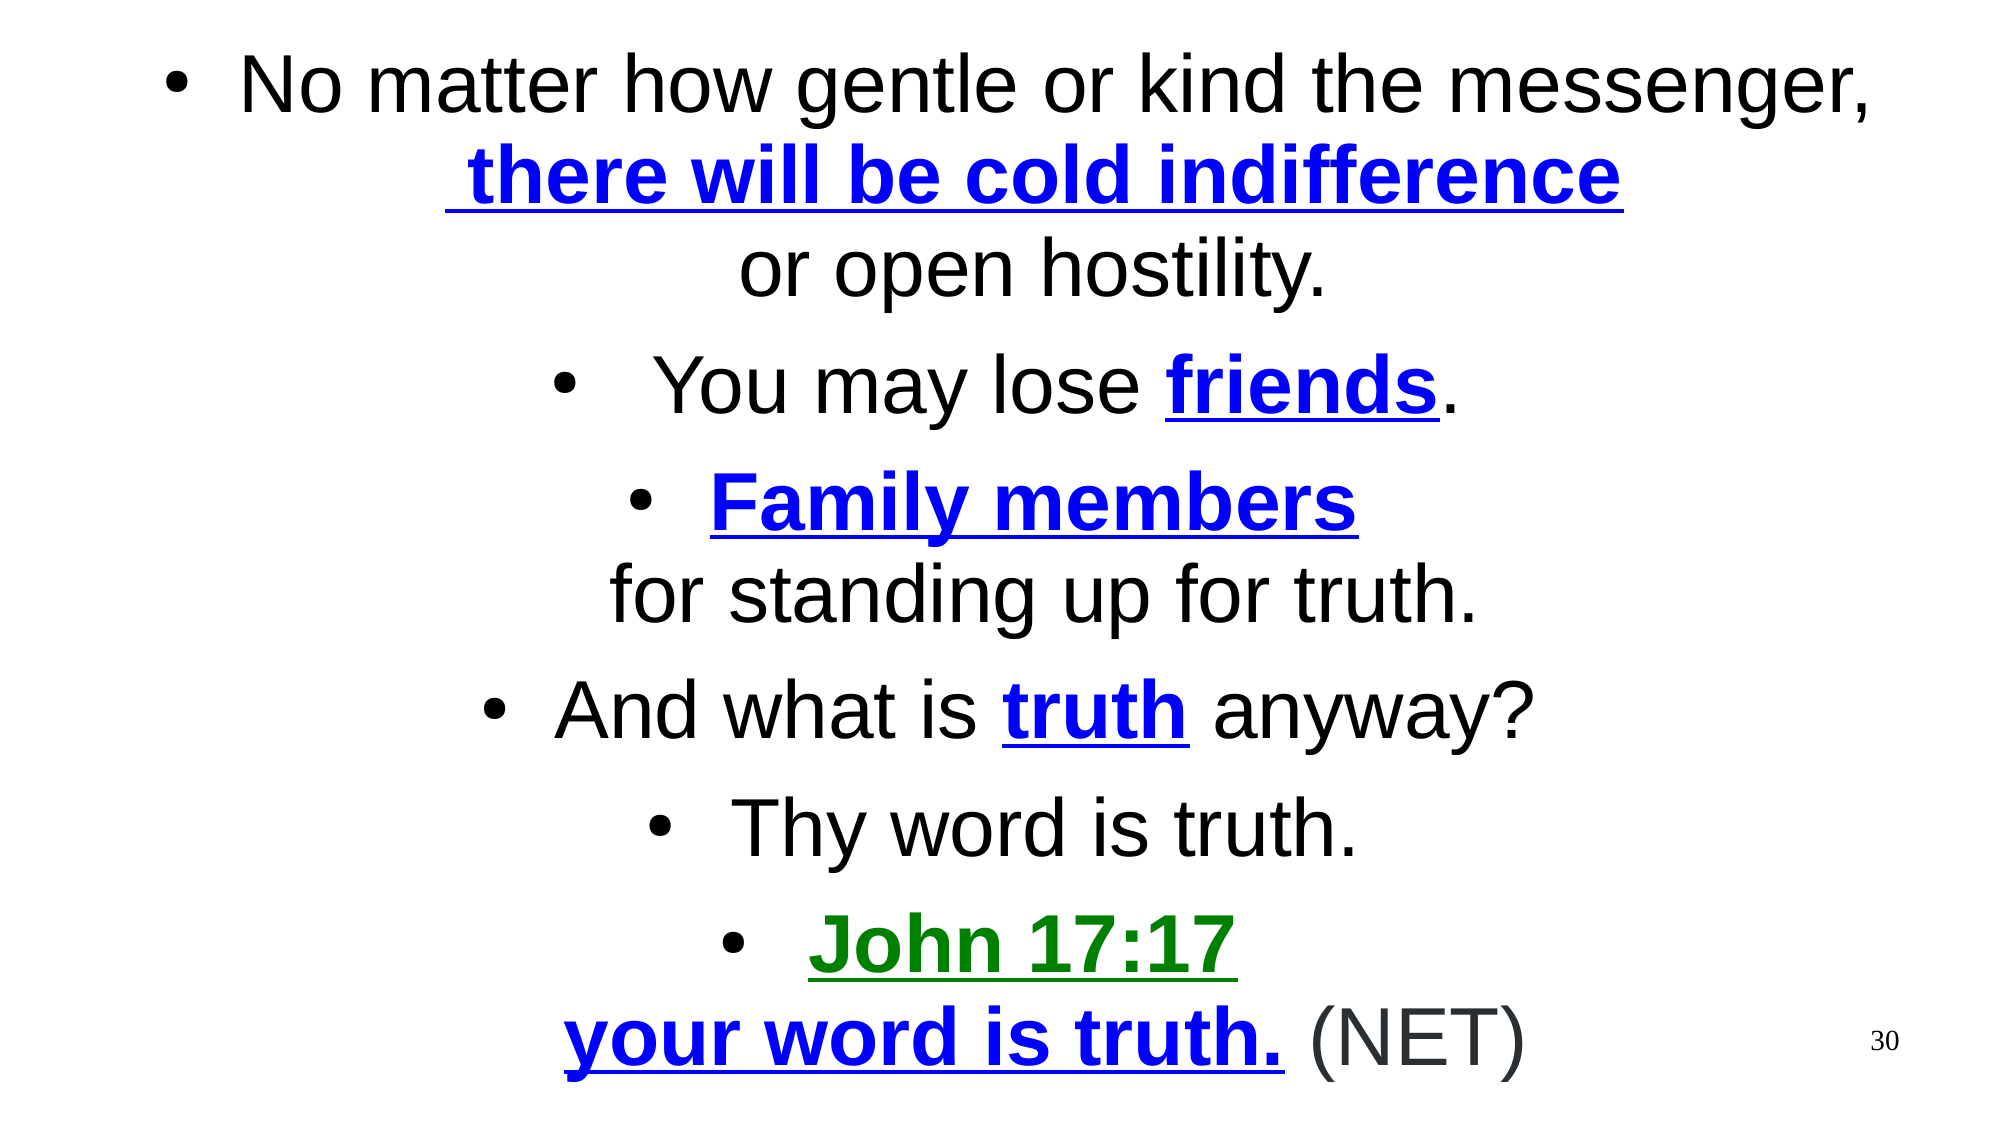

# No matter how gentle or kind the messenger, there will be cold indifference or open hostility.
 You may lose friends.
Family members
for standing up for truth.
And what is truth anyway?
Thy word is truth.
John 17:17 
your word is truth. (NET)
30